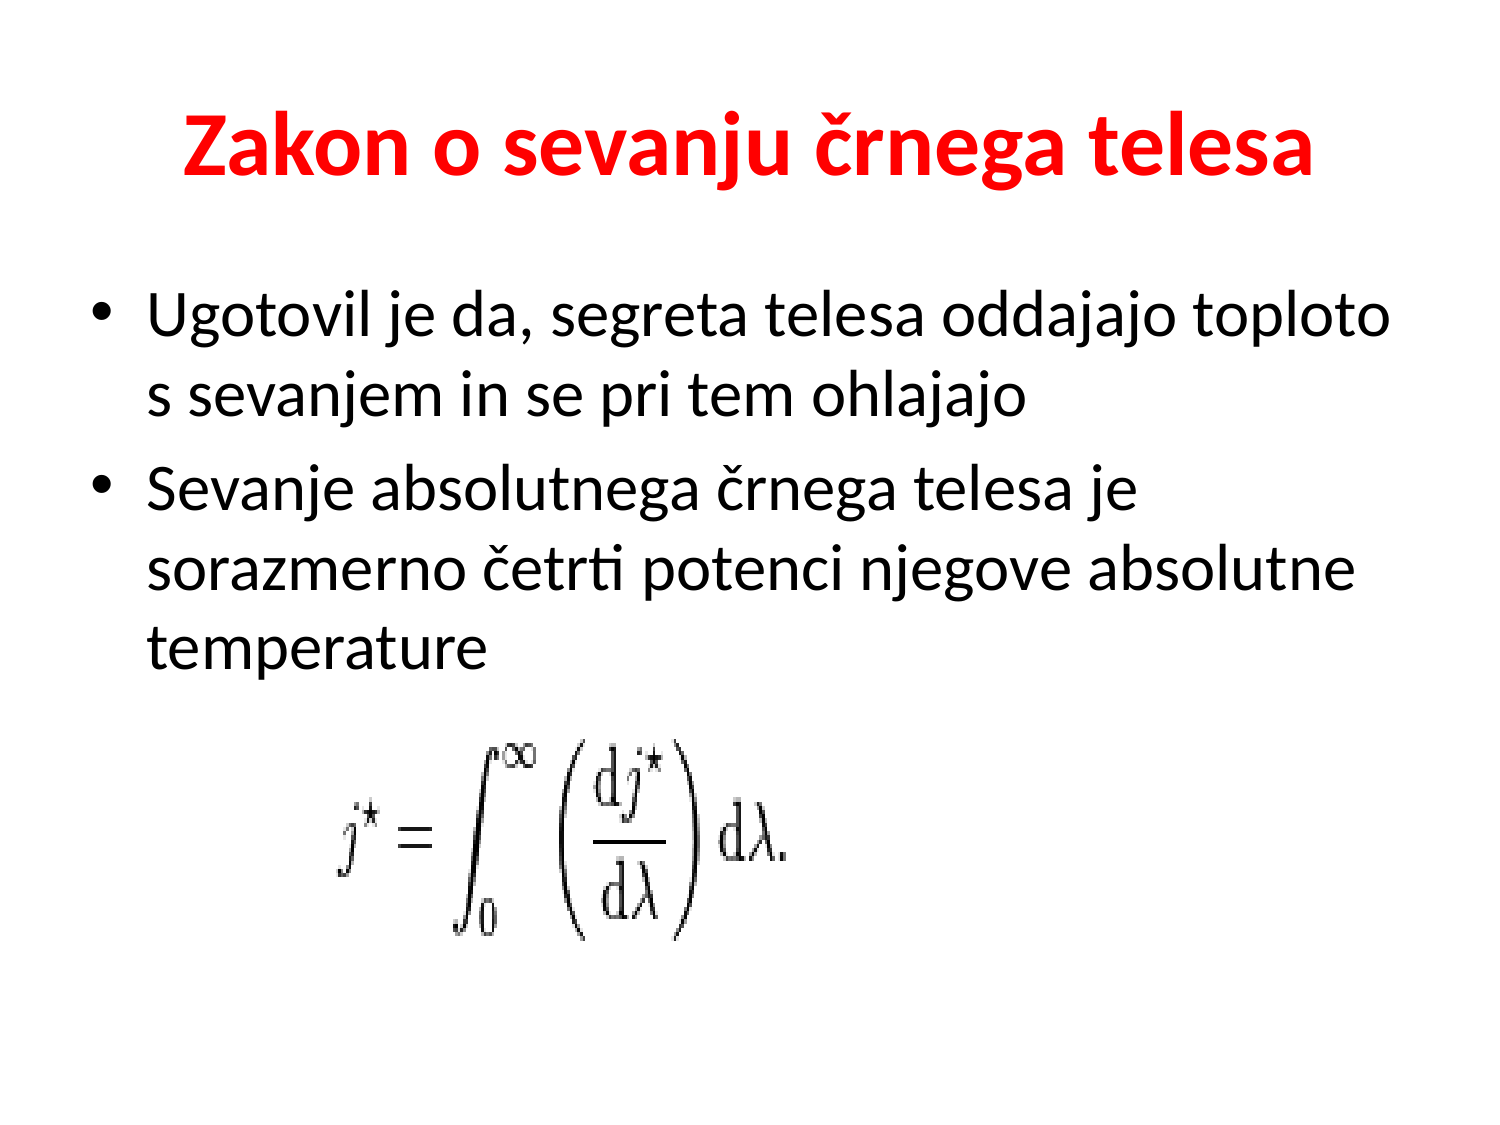

# Zakon o sevanju črnega telesa
Ugotovil je da, segreta telesa oddajajo toploto s sevanjem in se pri tem ohlajajo
Sevanje absolutnega črnega telesa je sorazmerno četrti potenci njegove absolutne temperature